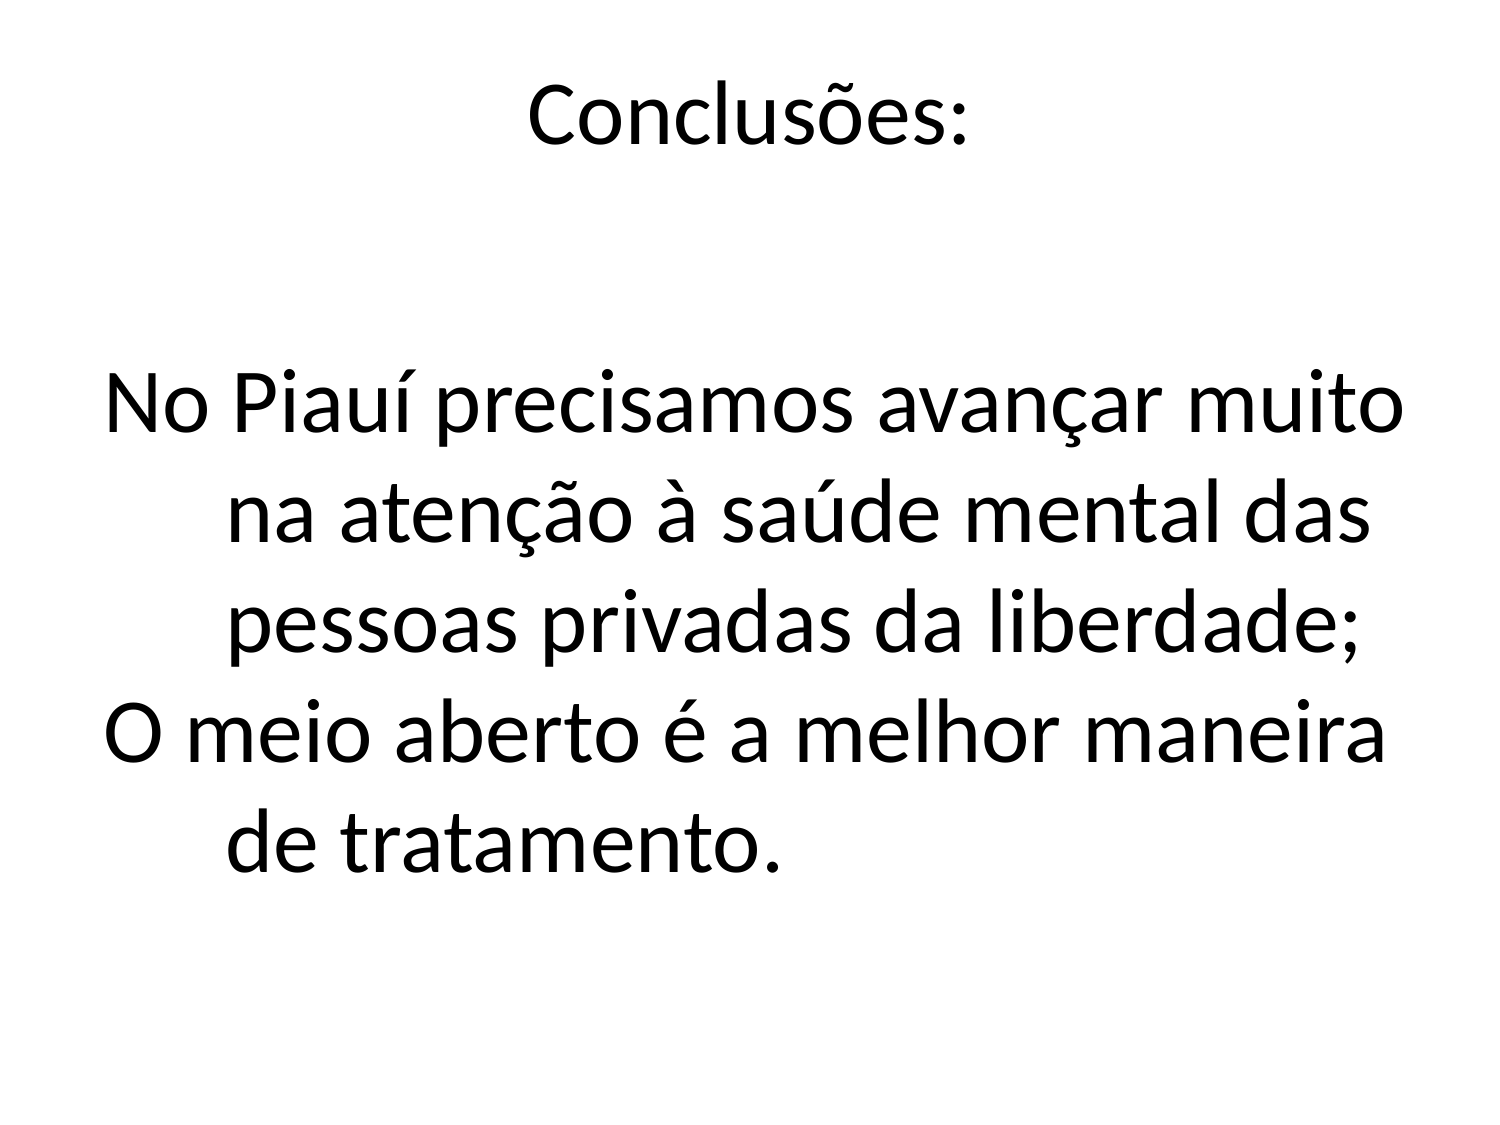

# Conclusões:
No Piauí precisamos avançar muito na atenção à saúde mental das pessoas privadas da liberdade;
O meio aberto é a melhor maneira de tratamento.